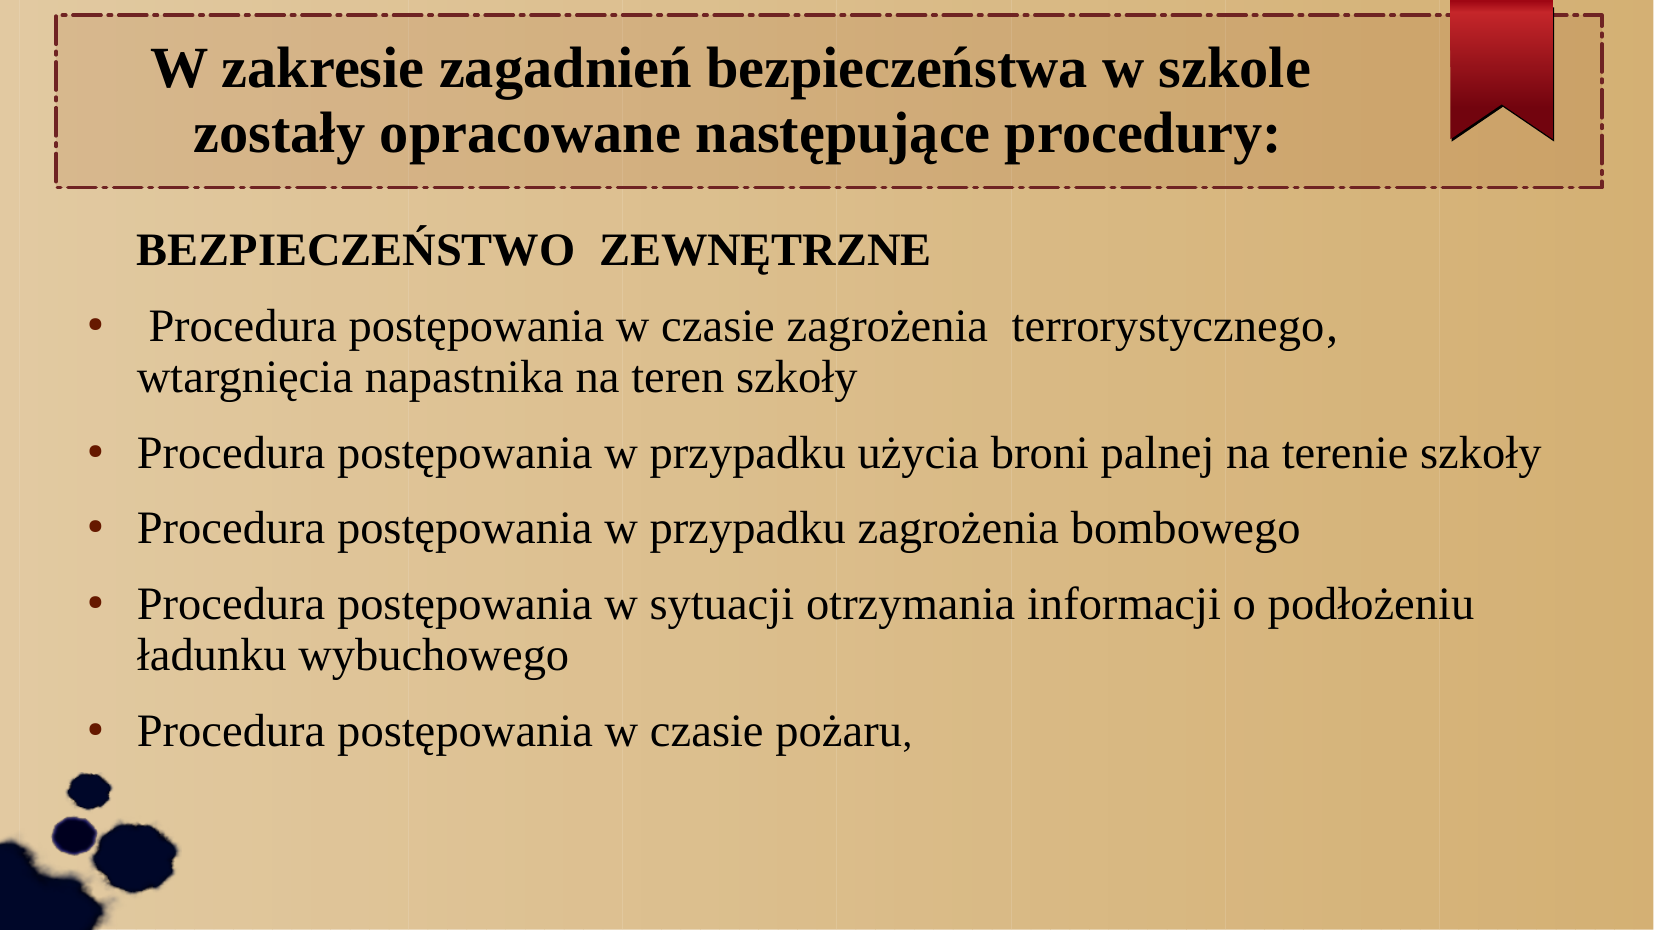

# W zakresie zagadnień bezpieczeństwa w szkole zostały opracowane następujące procedury:
BEZPIECZEŃSTWO ZEWNĘTRZNE
 Procedura postępowania w czasie zagrożenia terrorystycznego, wtargnięcia napastnika na teren szkoły
Procedura postępowania w przypadku użycia broni palnej na terenie szkoły
Procedura postępowania w przypadku zagrożenia bombowego
Procedura postępowania w sytuacji otrzymania informacji o podłożeniu ładunku wybuchowego
Procedura postępowania w czasie pożaru,